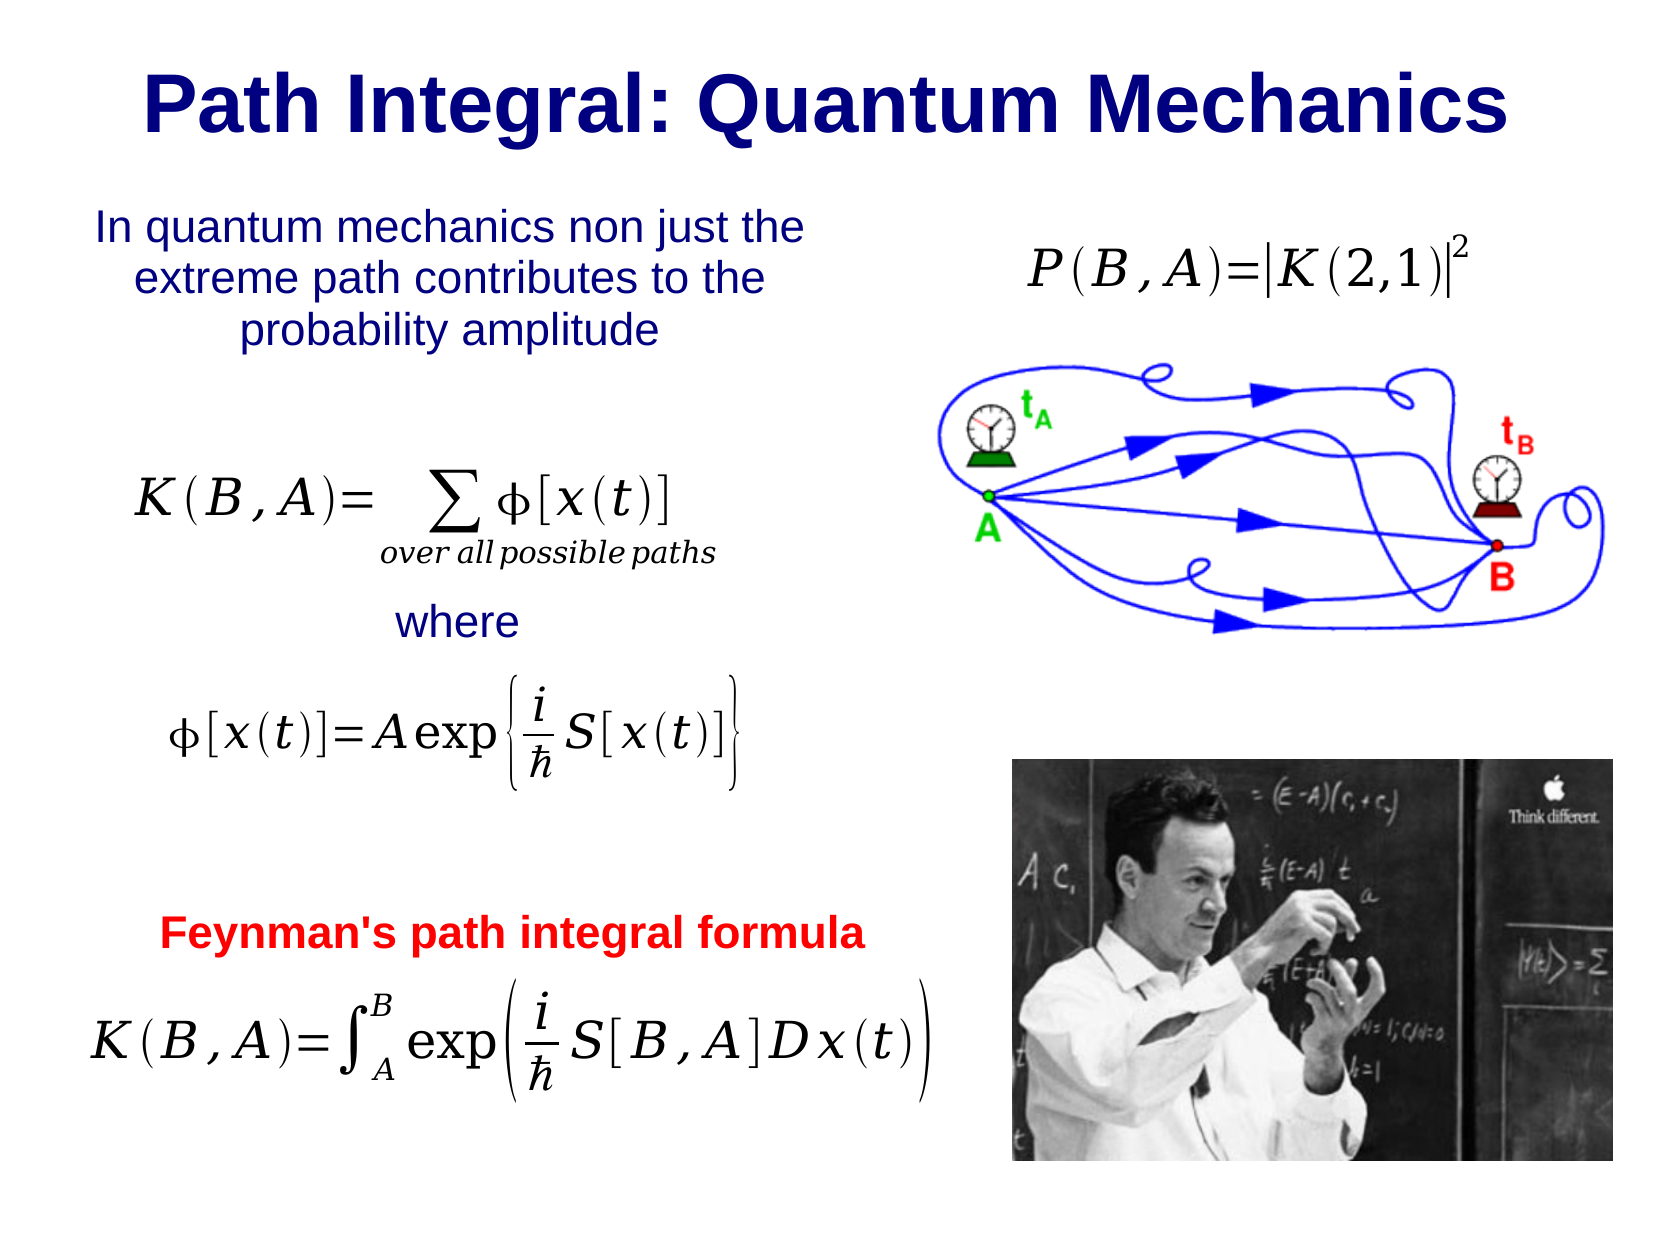

# Path Integral: Quantum Mechanics
In quantum mechanics non just the extreme path contributes to the probability amplitude
where
Feynman's path integral formula